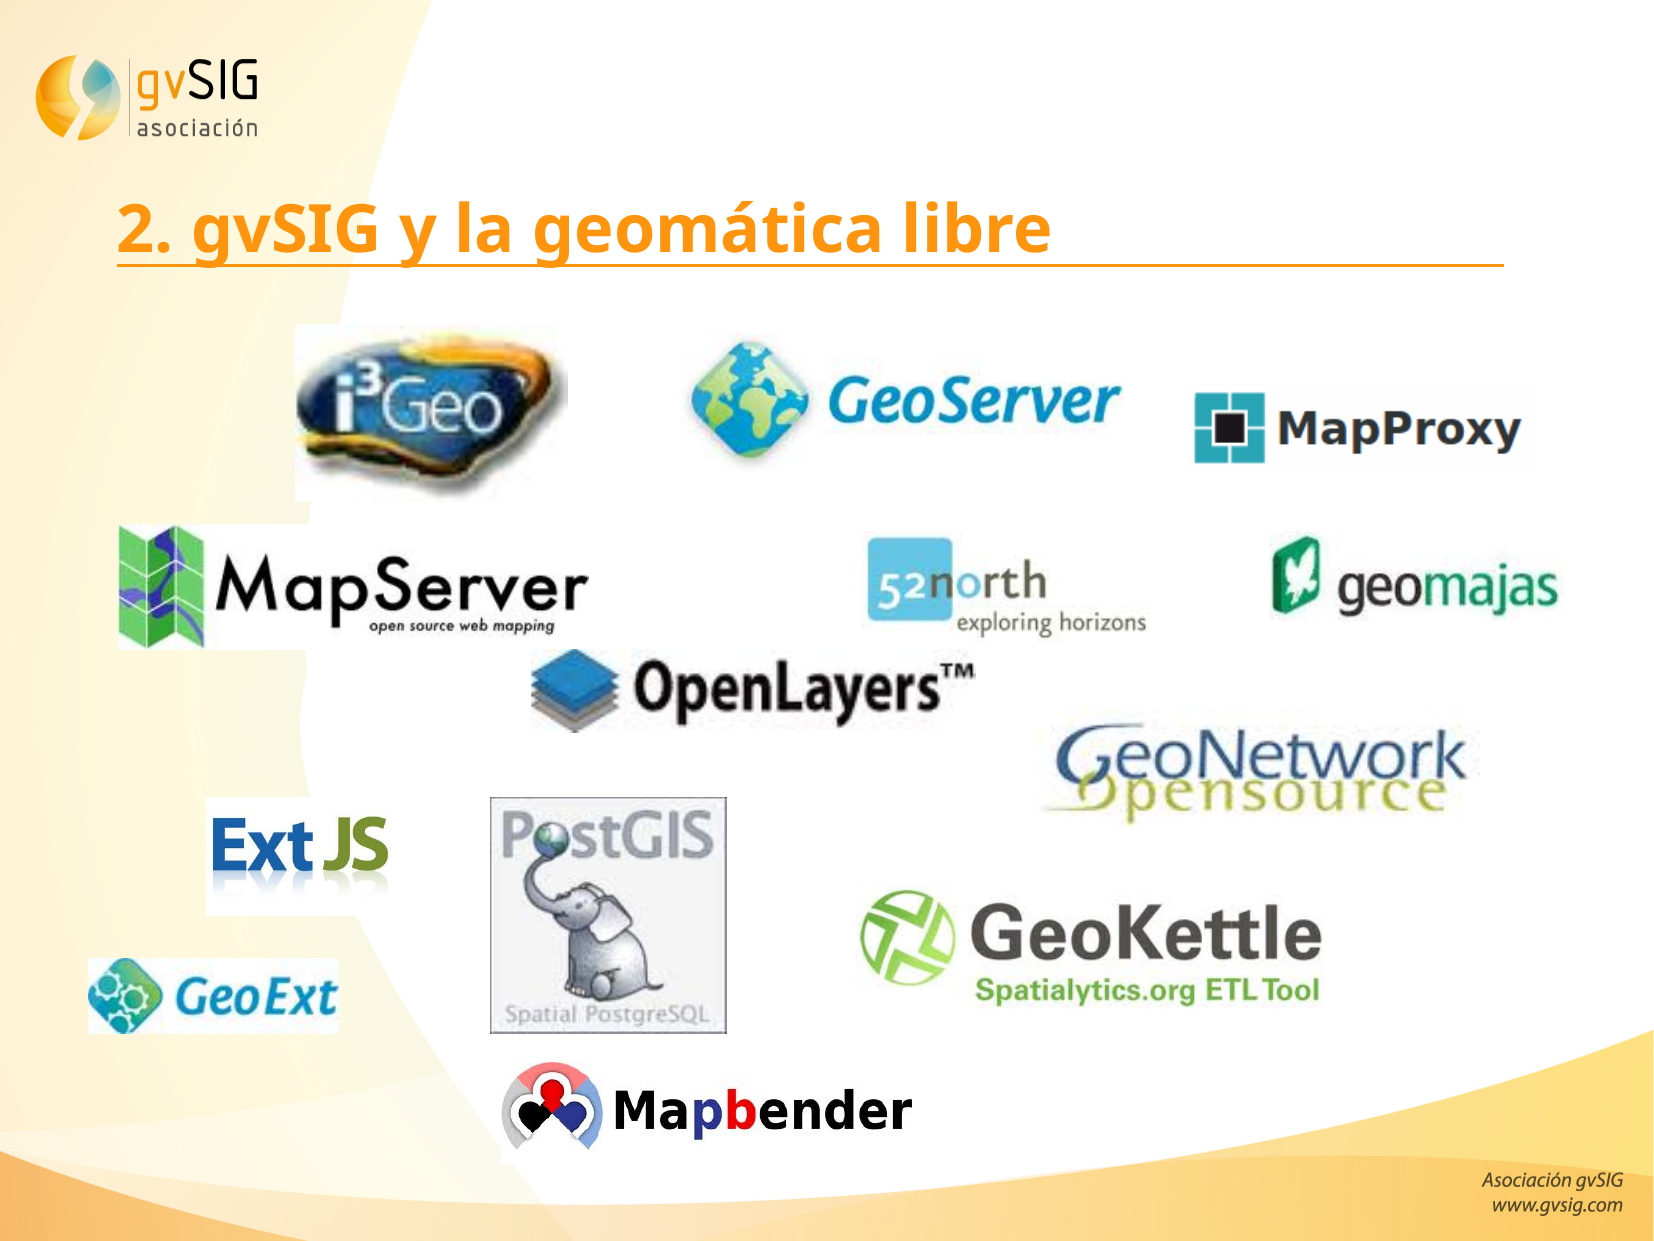

# 2. gvSIG y la geomática libre